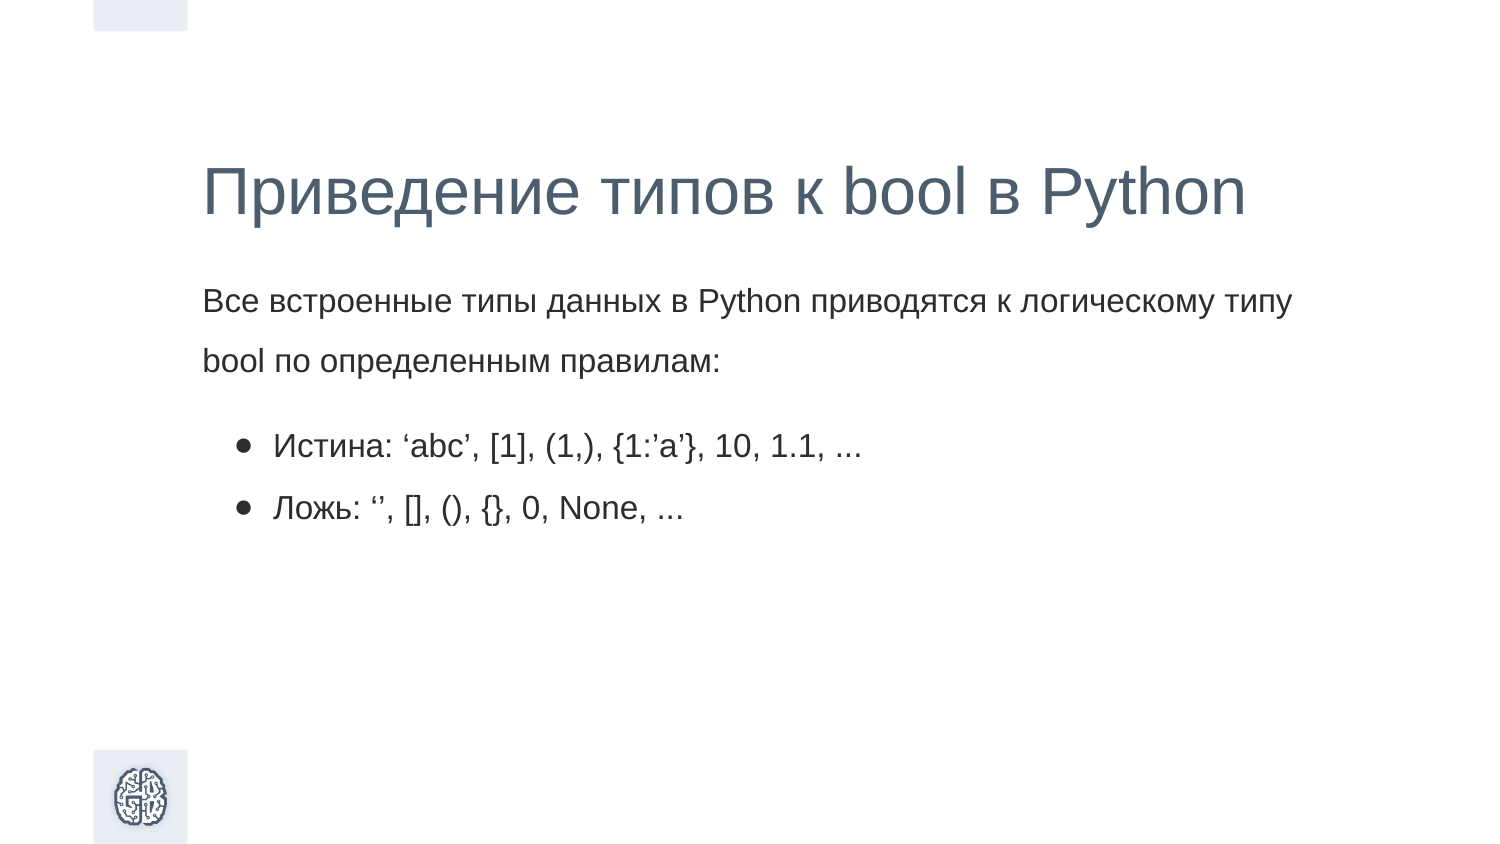

Приведение типов к bool в Python
Все встроенные типы данных в Python приводятся к логическому типу bool по определенным правилам:
Истина: ‘abc’, [1], (1,), {1:’a’}, 10, 1.1, ...
Ложь: ‘’, [], (), {}, 0, None, ...